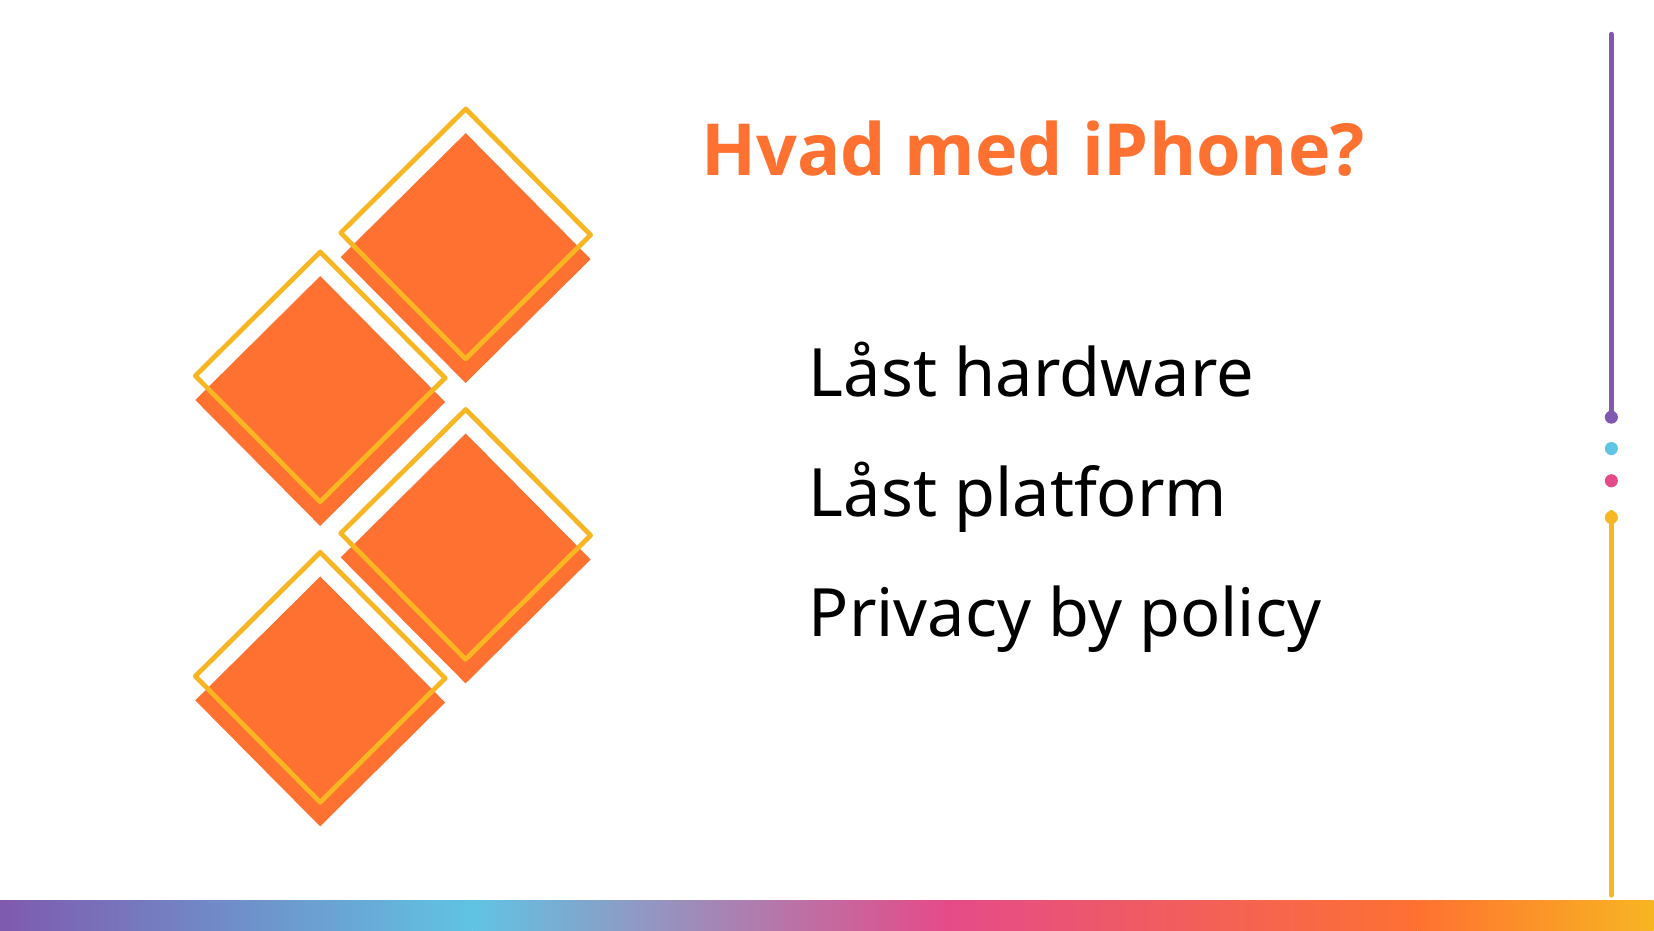

# Hvad med iPhone?
Låst hardware
Låst platform
Privacy by policy